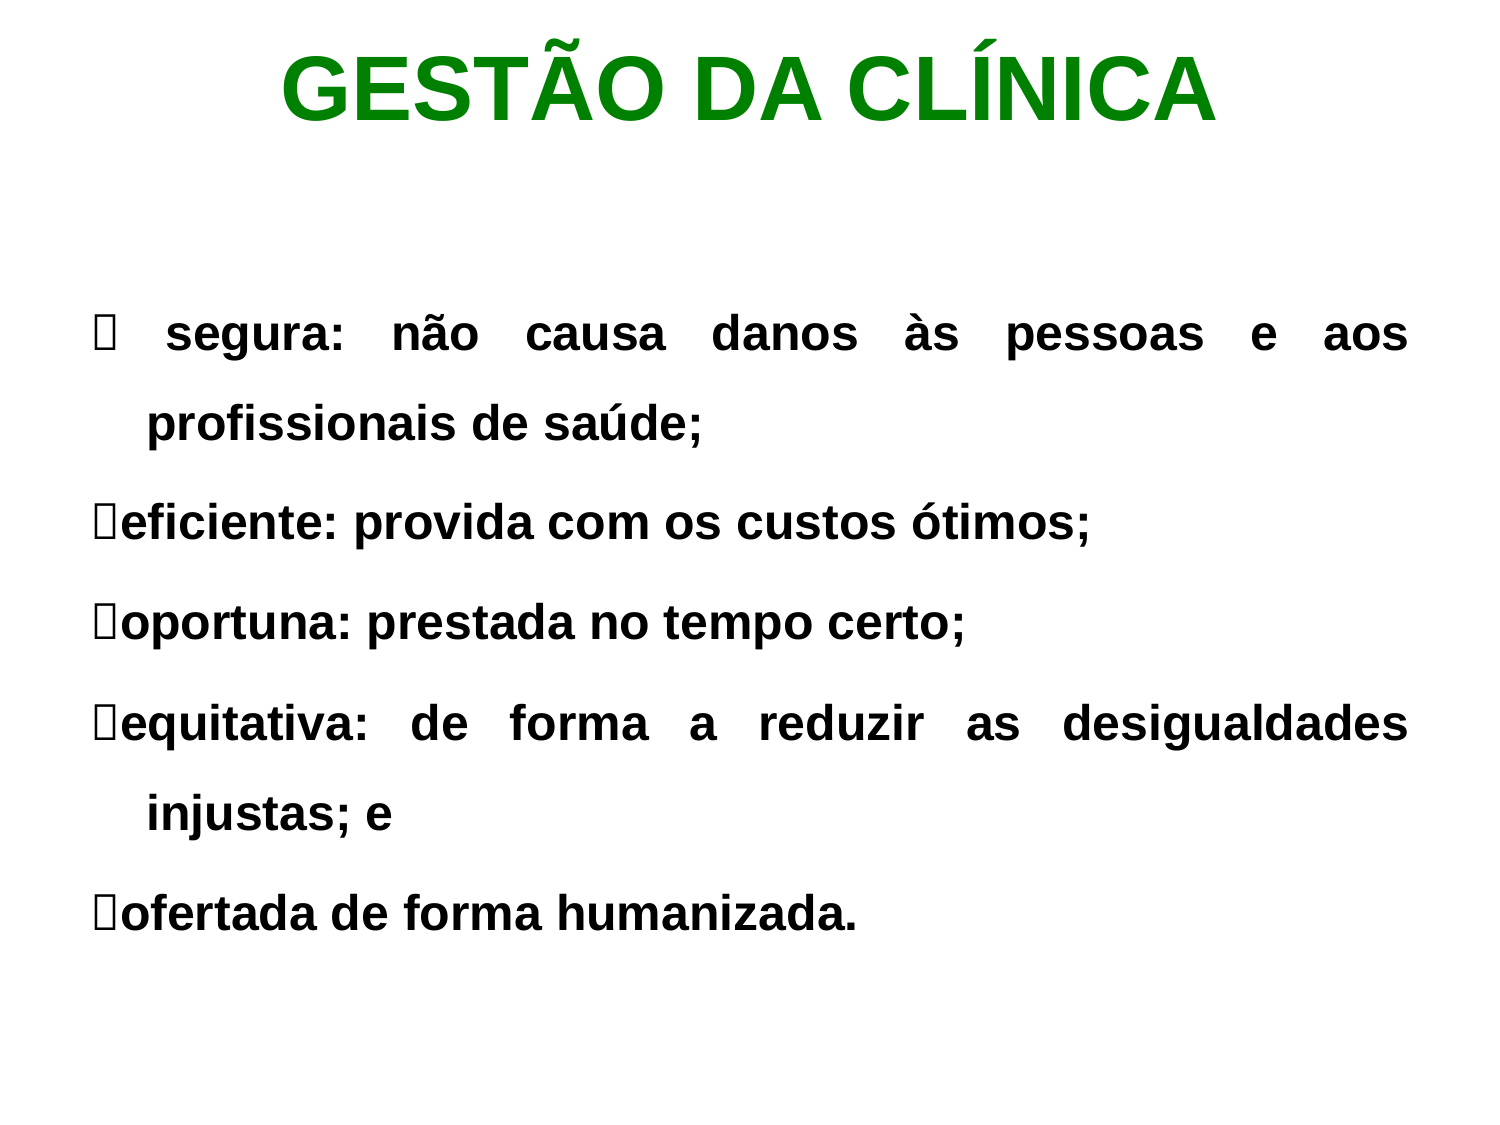

# GESTÃO DA CLÍNICA
 segura: não causa danos às pessoas e aos profissionais de saúde;
eficiente: provida com os custos ótimos;
oportuna: prestada no tempo certo;
equitativa: de forma a reduzir as desigualdades injustas; e
ofertada de forma humanizada.